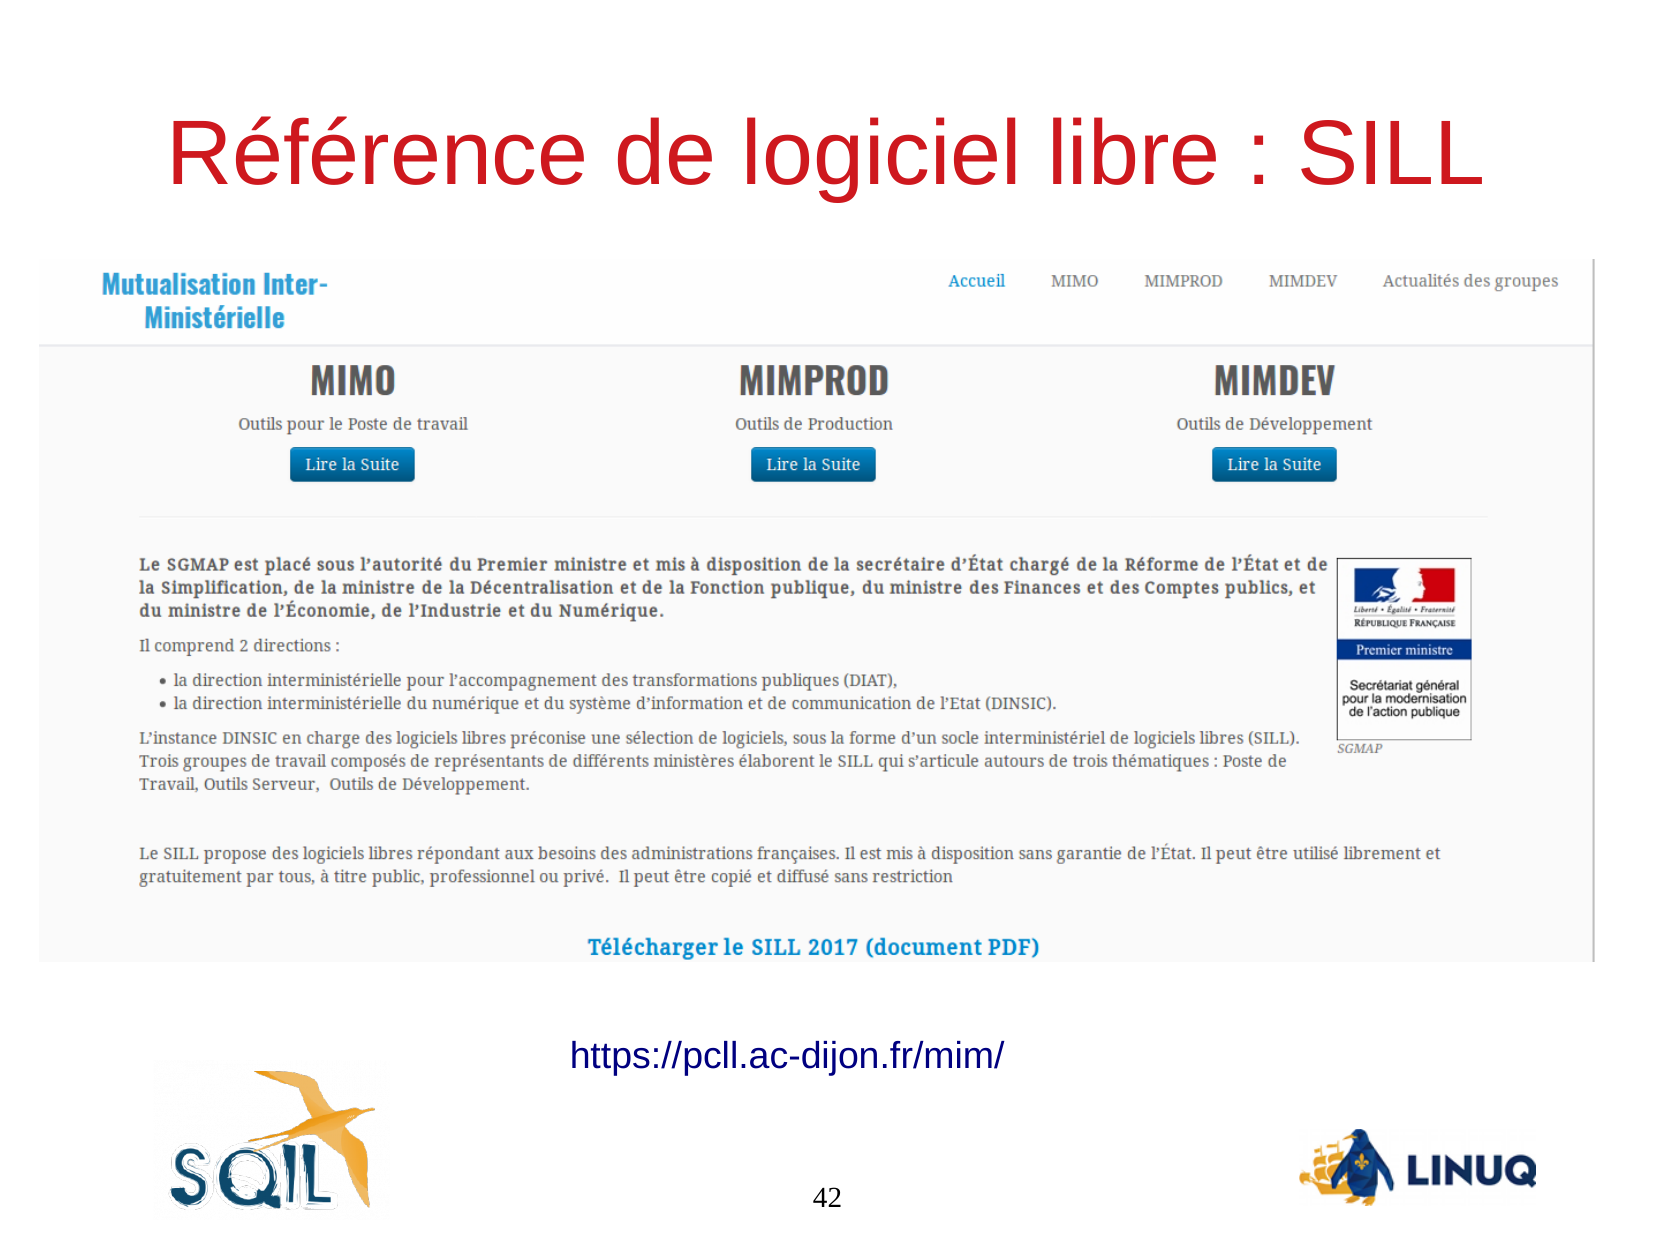

# Référence de logiciel libre : SILL
https://pcll.ac-dijon.fr/mim/